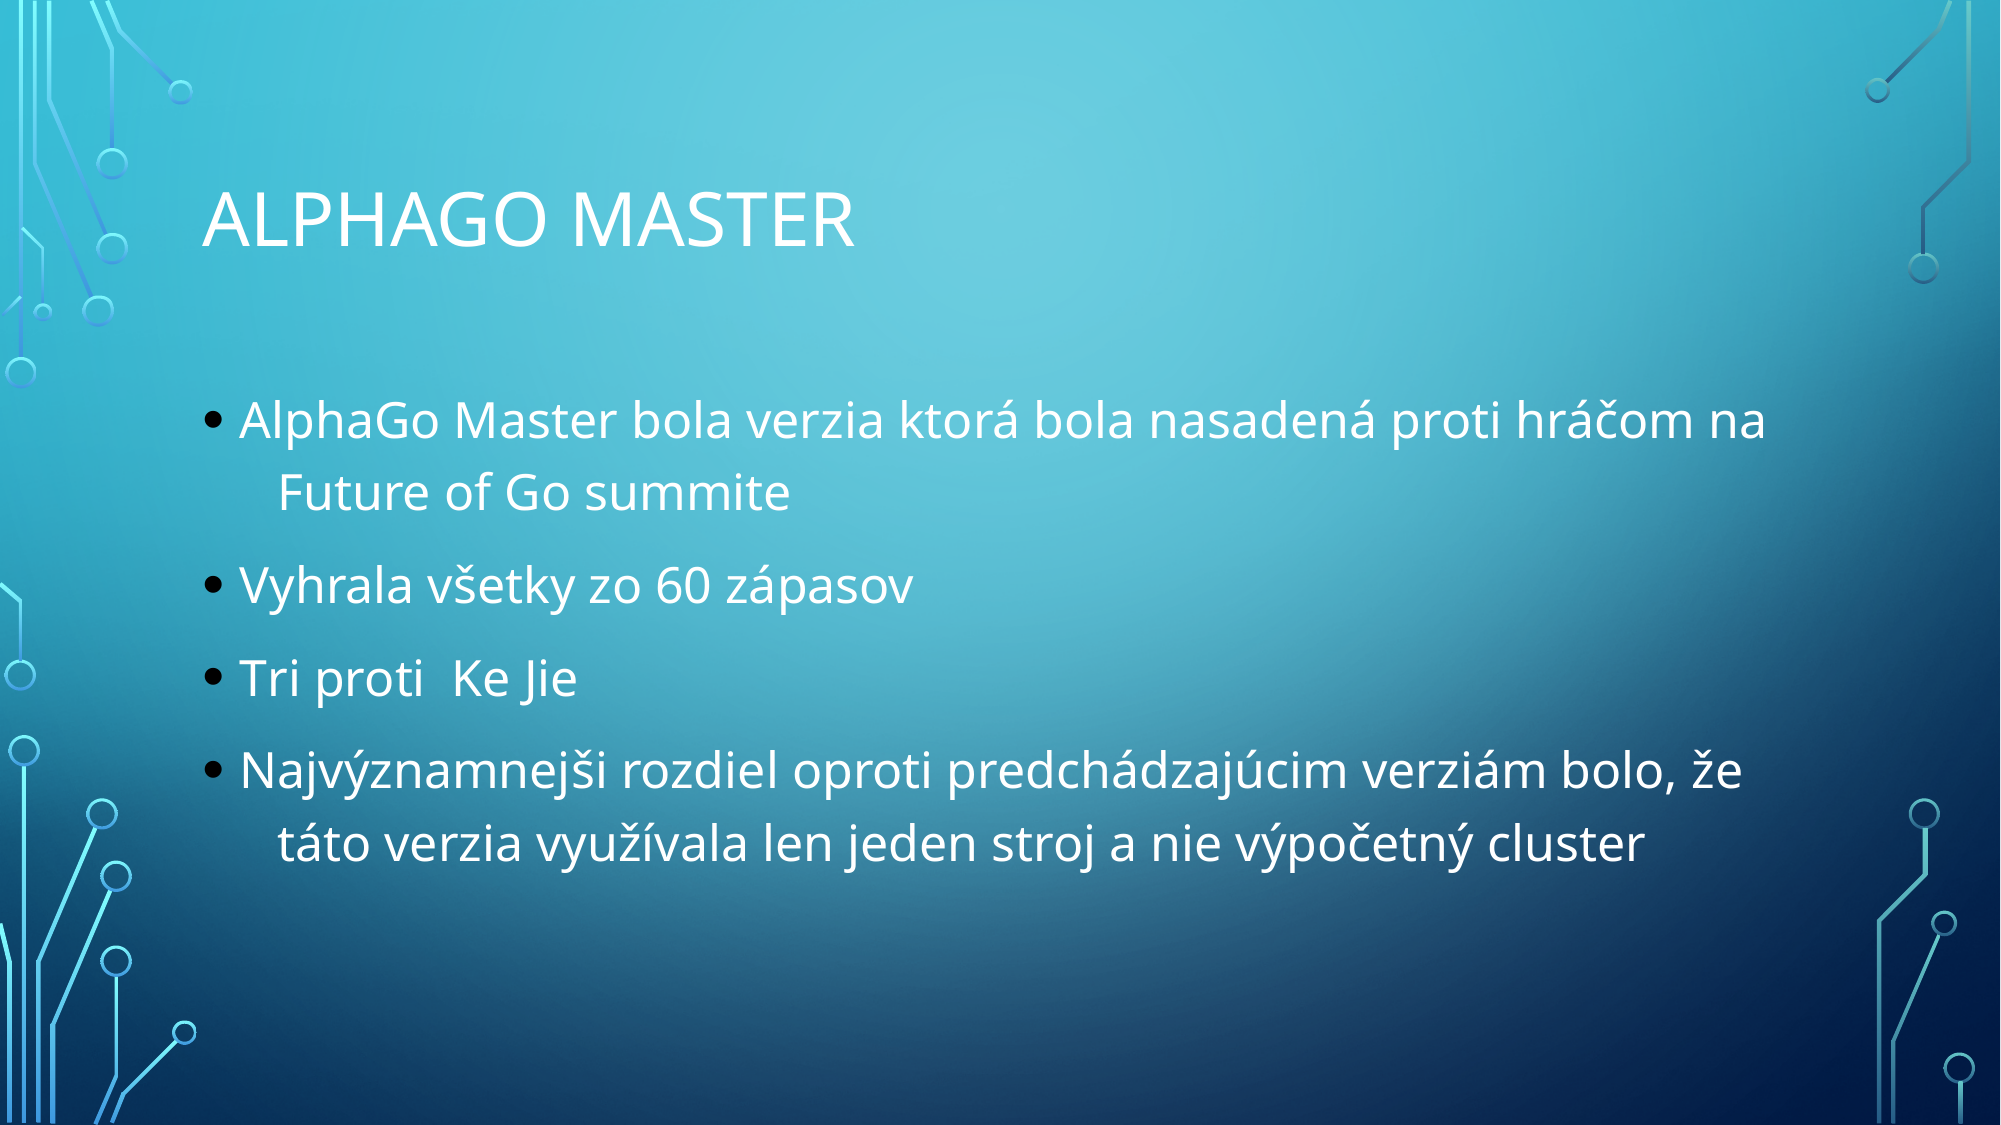

# AlphaGo Master
AlphaGo Master bola verzia ktorá bola nasadená proti hráčom na Future of Go summite
Vyhrala všetky zo 60 zápasov
Tri proti Ke Jie
Najvýznamnejši rozdiel oproti predchádzajúcim verziám bolo, že táto verzia využívala len jeden stroj a nie výpočetný cluster